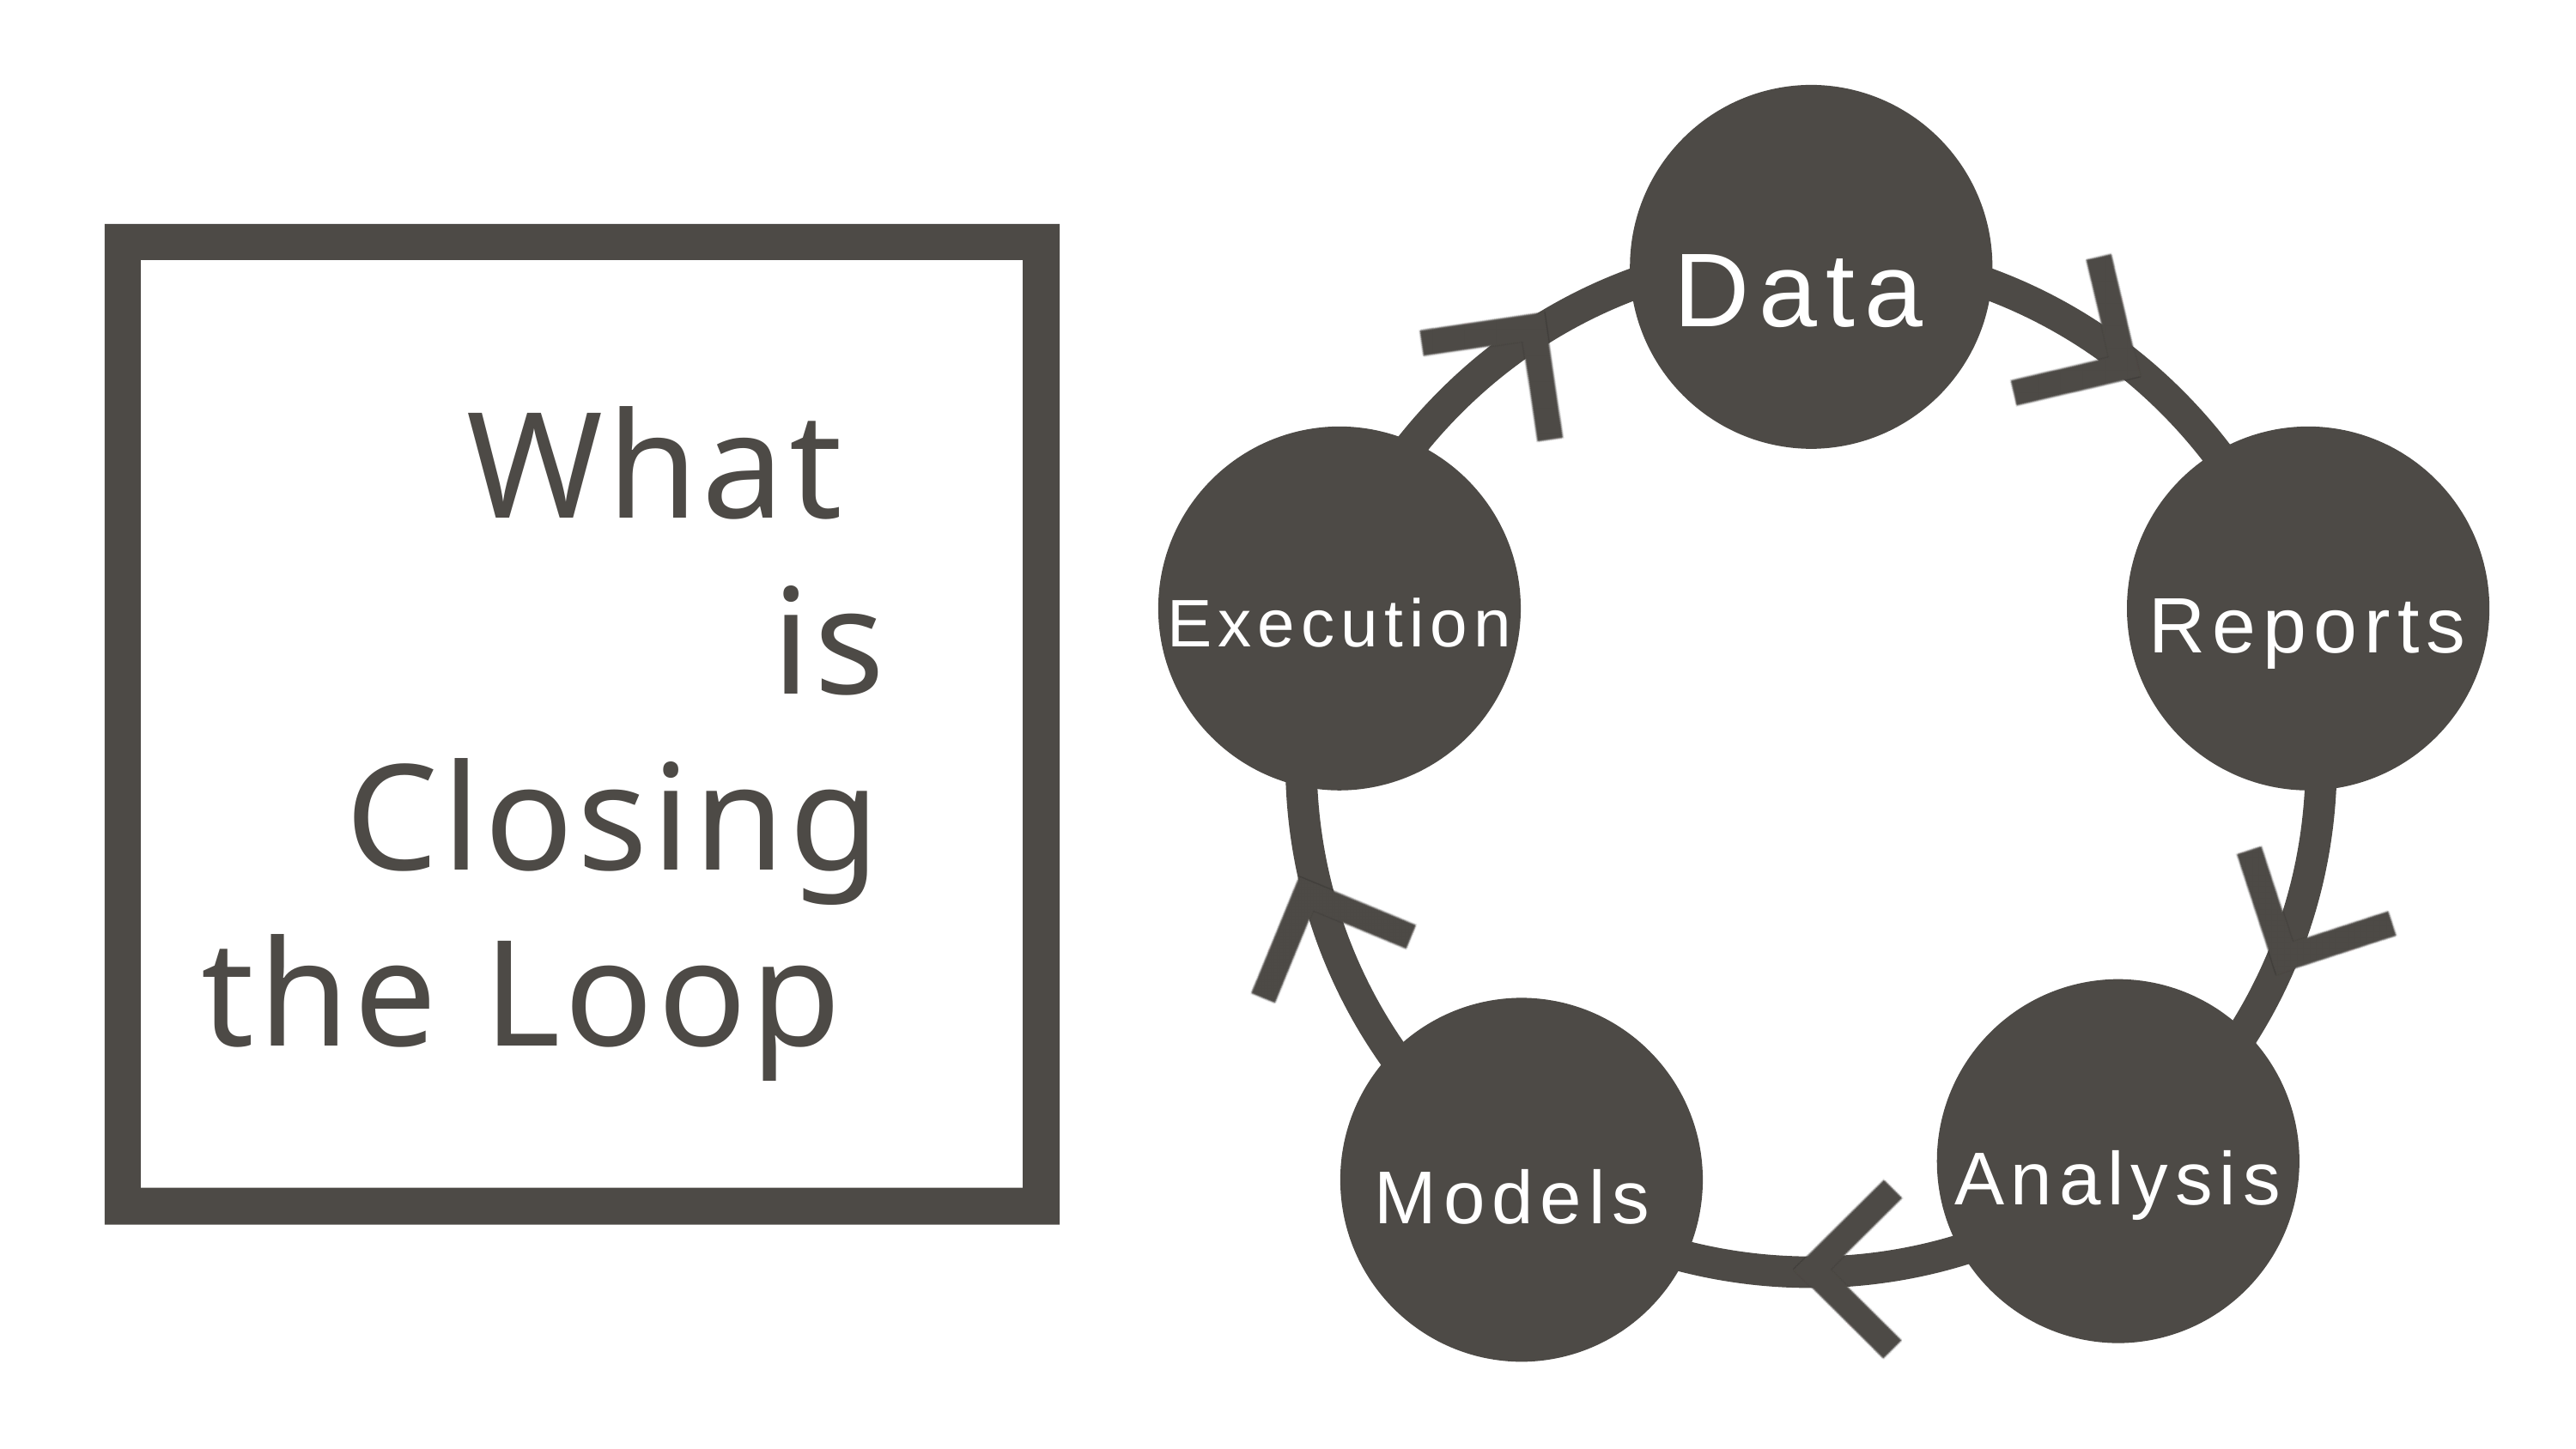

Data
Reports
Execution
Analysis
Models
What
is
Closing the Loop